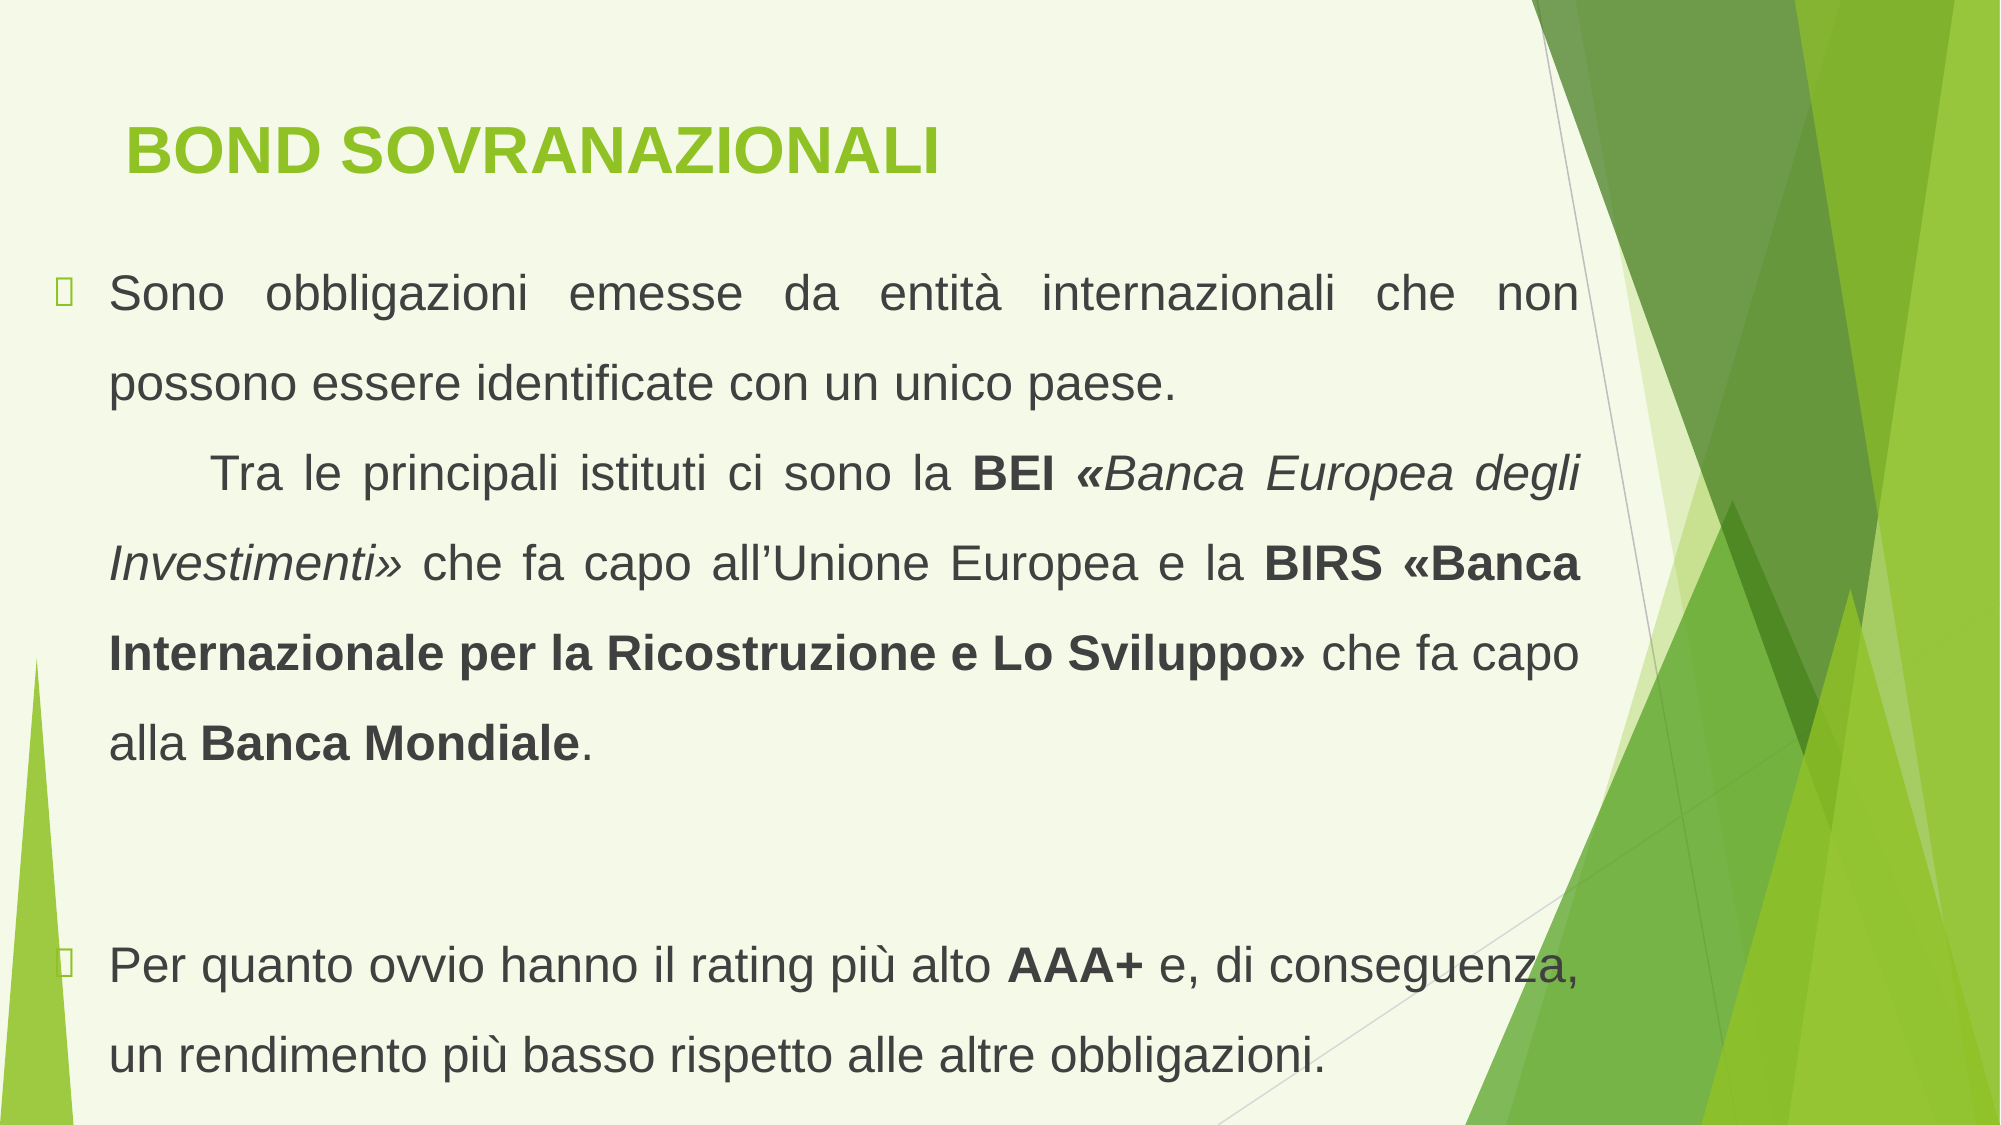

# BOND SOVRANAZIONALI
Sono obbligazioni emesse da entità internazionali che non possono essere identificate con un unico paese. Tra le principali istituti ci sono la BEI «Banca Europea degli Investimenti» che fa capo all’Unione Europea e la BIRS «Banca Internazionale per la Ricostruzione e Lo Sviluppo» che fa capo alla Banca Mondiale.
Per quanto ovvio hanno il rating più alto AAA+ e, di conseguenza, un rendimento più basso rispetto alle altre obbligazioni.